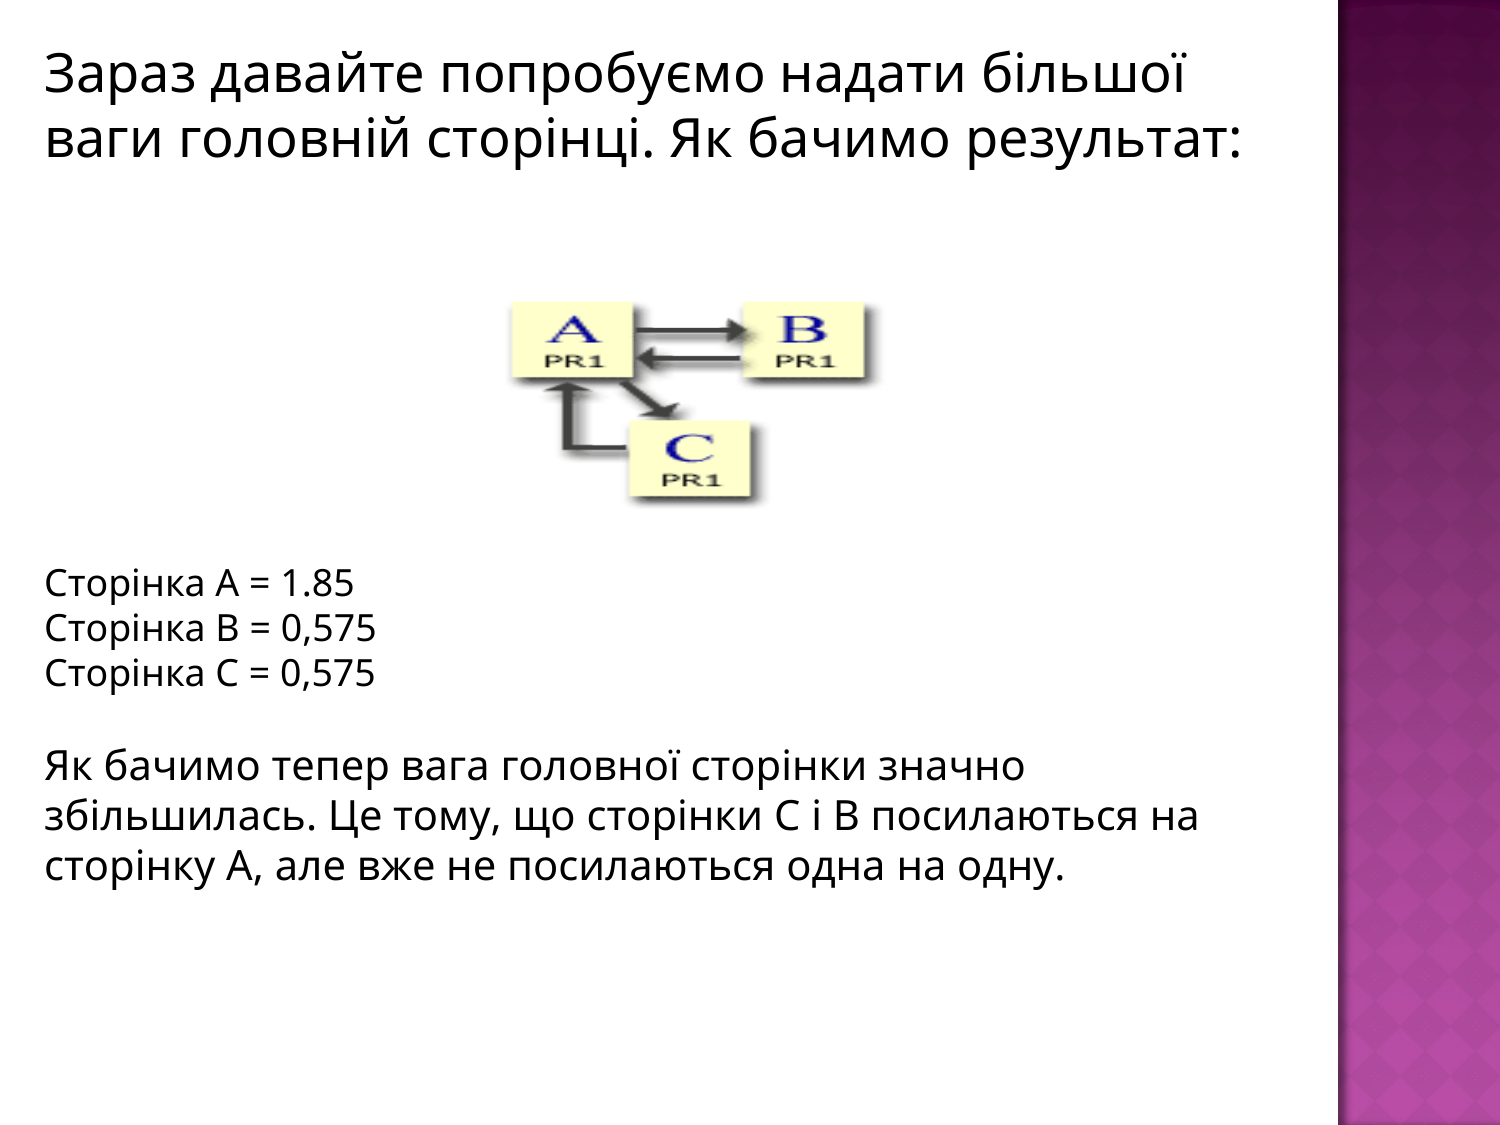

# Зараз давайте попробуємо надати більшої ваги головній сторінці. Як бачимо результат:
Сторінка А = 1.85
Сторінка B = 0,575
Сторінка C = 0,575
Як бачимо тепер вага головної сторінки значно збільшилась. Це тому, що сторінки С і В посилаються на сторінку А, але вже не посилаються одна на одну.